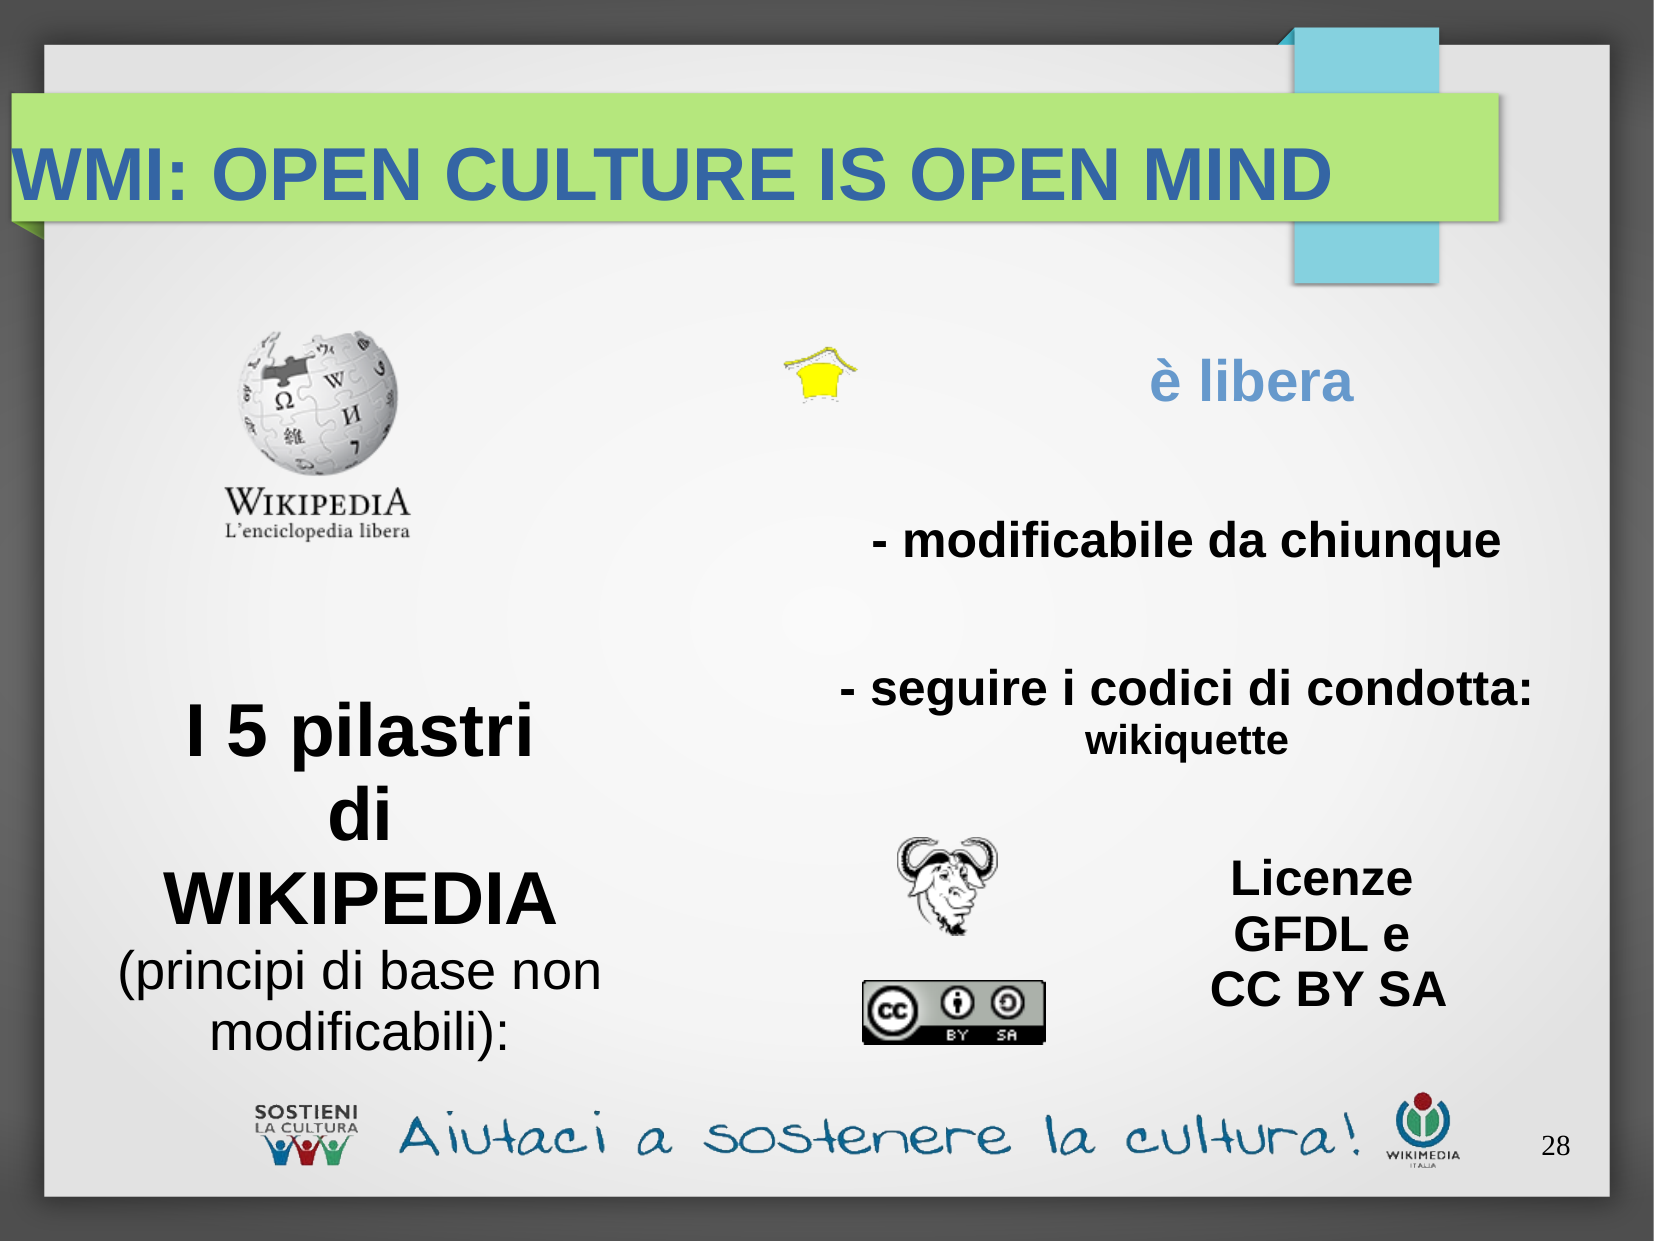

# WMI: OPEN CULTURE IS OPEN MIND
è libera
- modificabile da chiunque
I 5 pilastri
di
 WIKIPEDIA
(principi di base non modificabili):
- seguire i codici di condotta: wikiquette
Licenze
GFDL e
CC BY SA
28